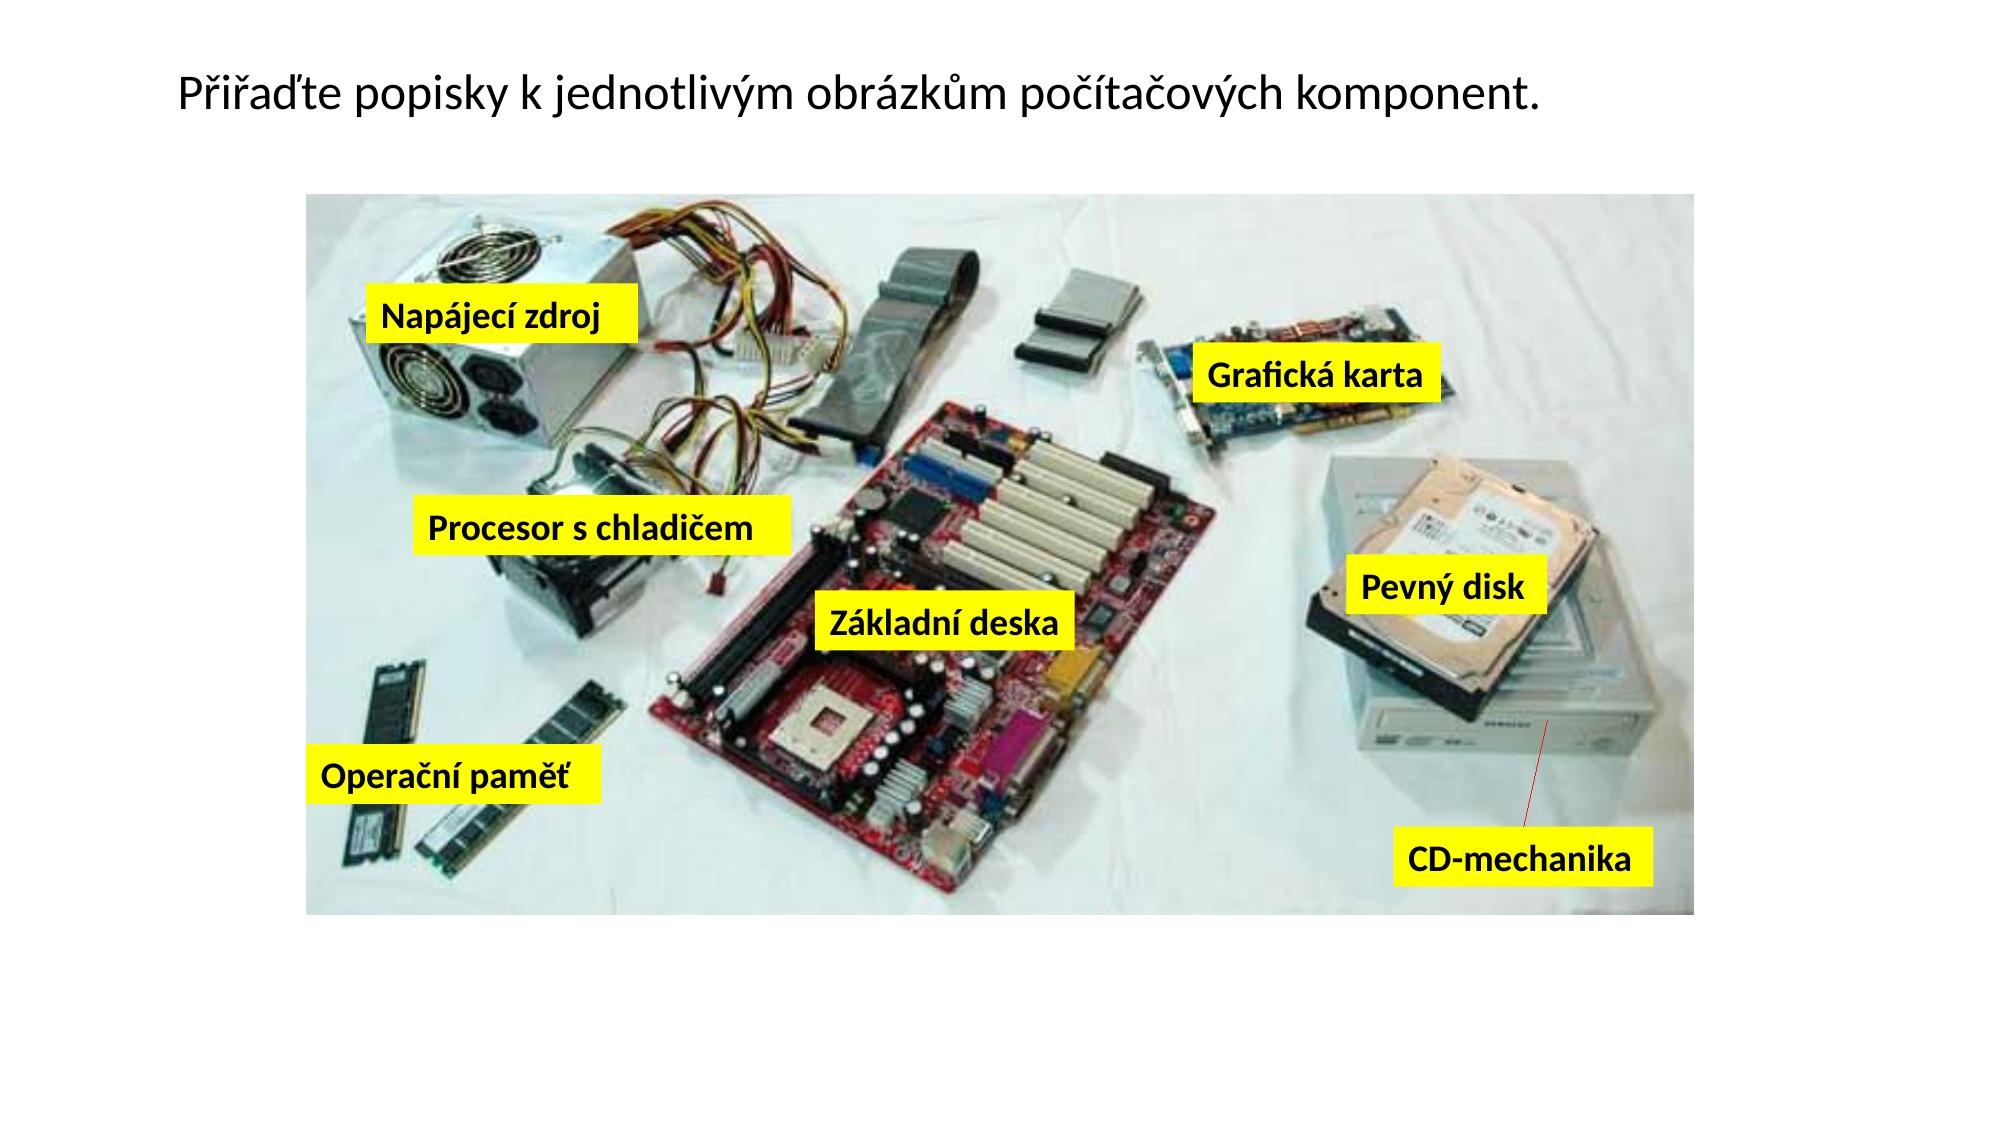

Přiřaďte popisky k jednotlivým obrázkům počítačových komponent.
Napájecí zdroj
Grafická karta
Procesor s chladičem
Pevný disk
Základní deska
Operační paměť
CD-mechanika